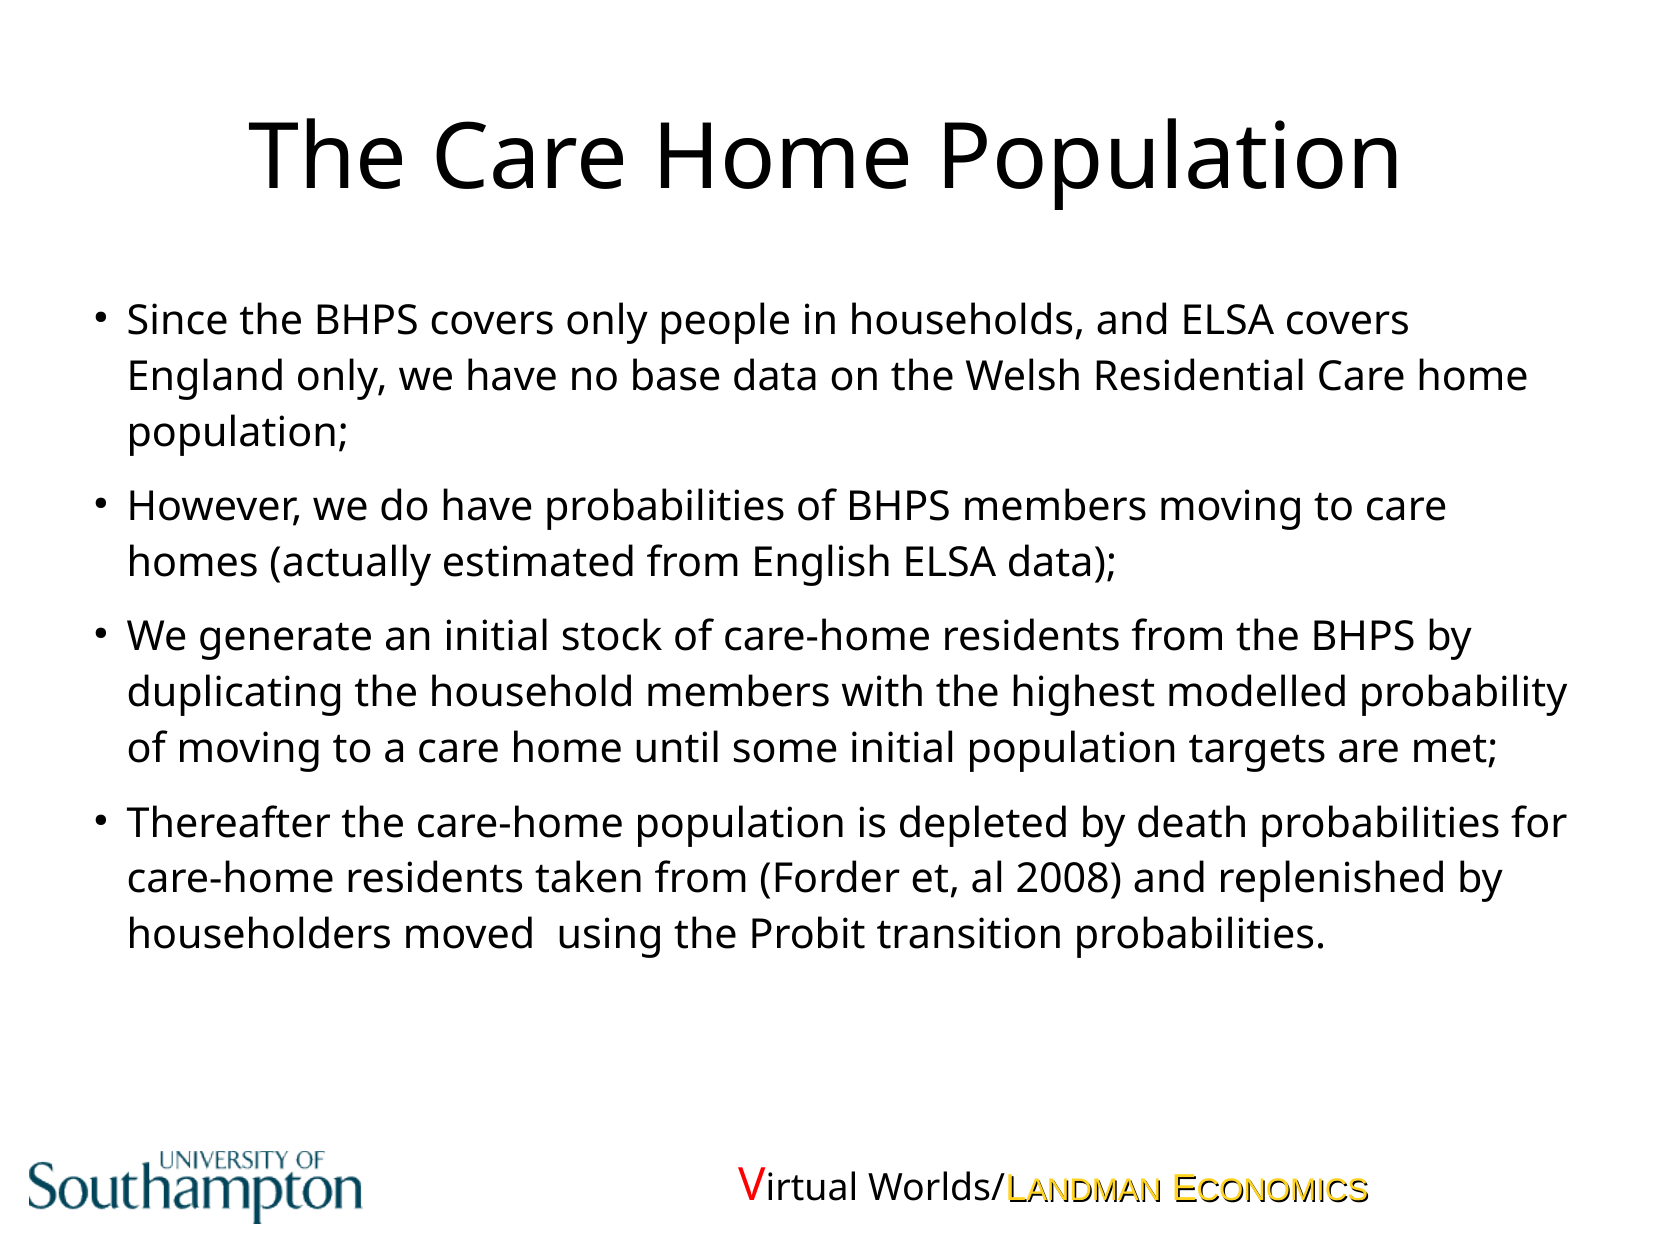

# The Care Home Population
Since the BHPS covers only people in households, and ELSA covers England only, we have no base data on the Welsh Residential Care home population;
However, we do have probabilities of BHPS members moving to care homes (actually estimated from English ELSA data);
We generate an initial stock of care-home residents from the BHPS by duplicating the household members with the highest modelled probability of moving to a care home until some initial population targets are met;
Thereafter the care-home population is depleted by death probabilities for care-home residents taken from (Forder et, al 2008) and replenished by householders moved using the Probit transition probabilities.